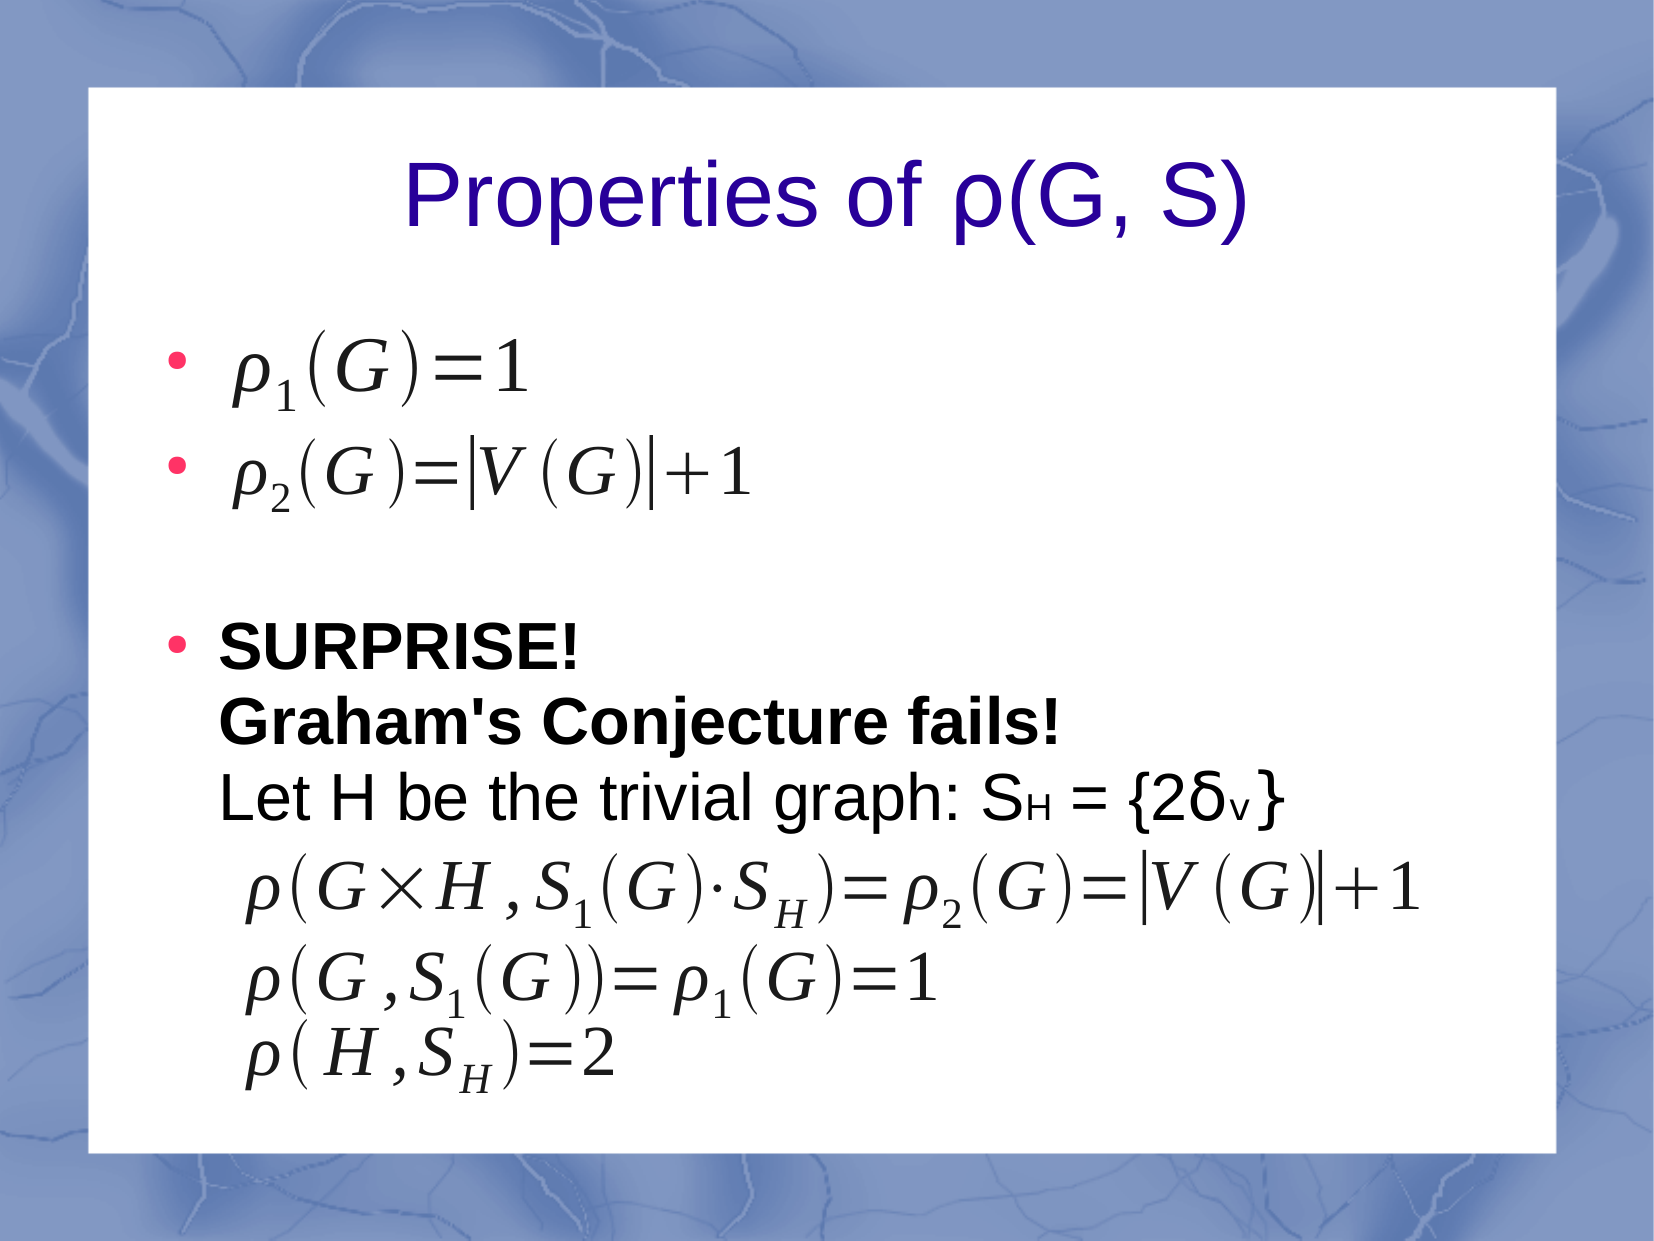

# Properties of ρ(G, S)
SURPRISE!
Graham's Conjecture fails!
Let H be the trivial graph: SH = {2δv}